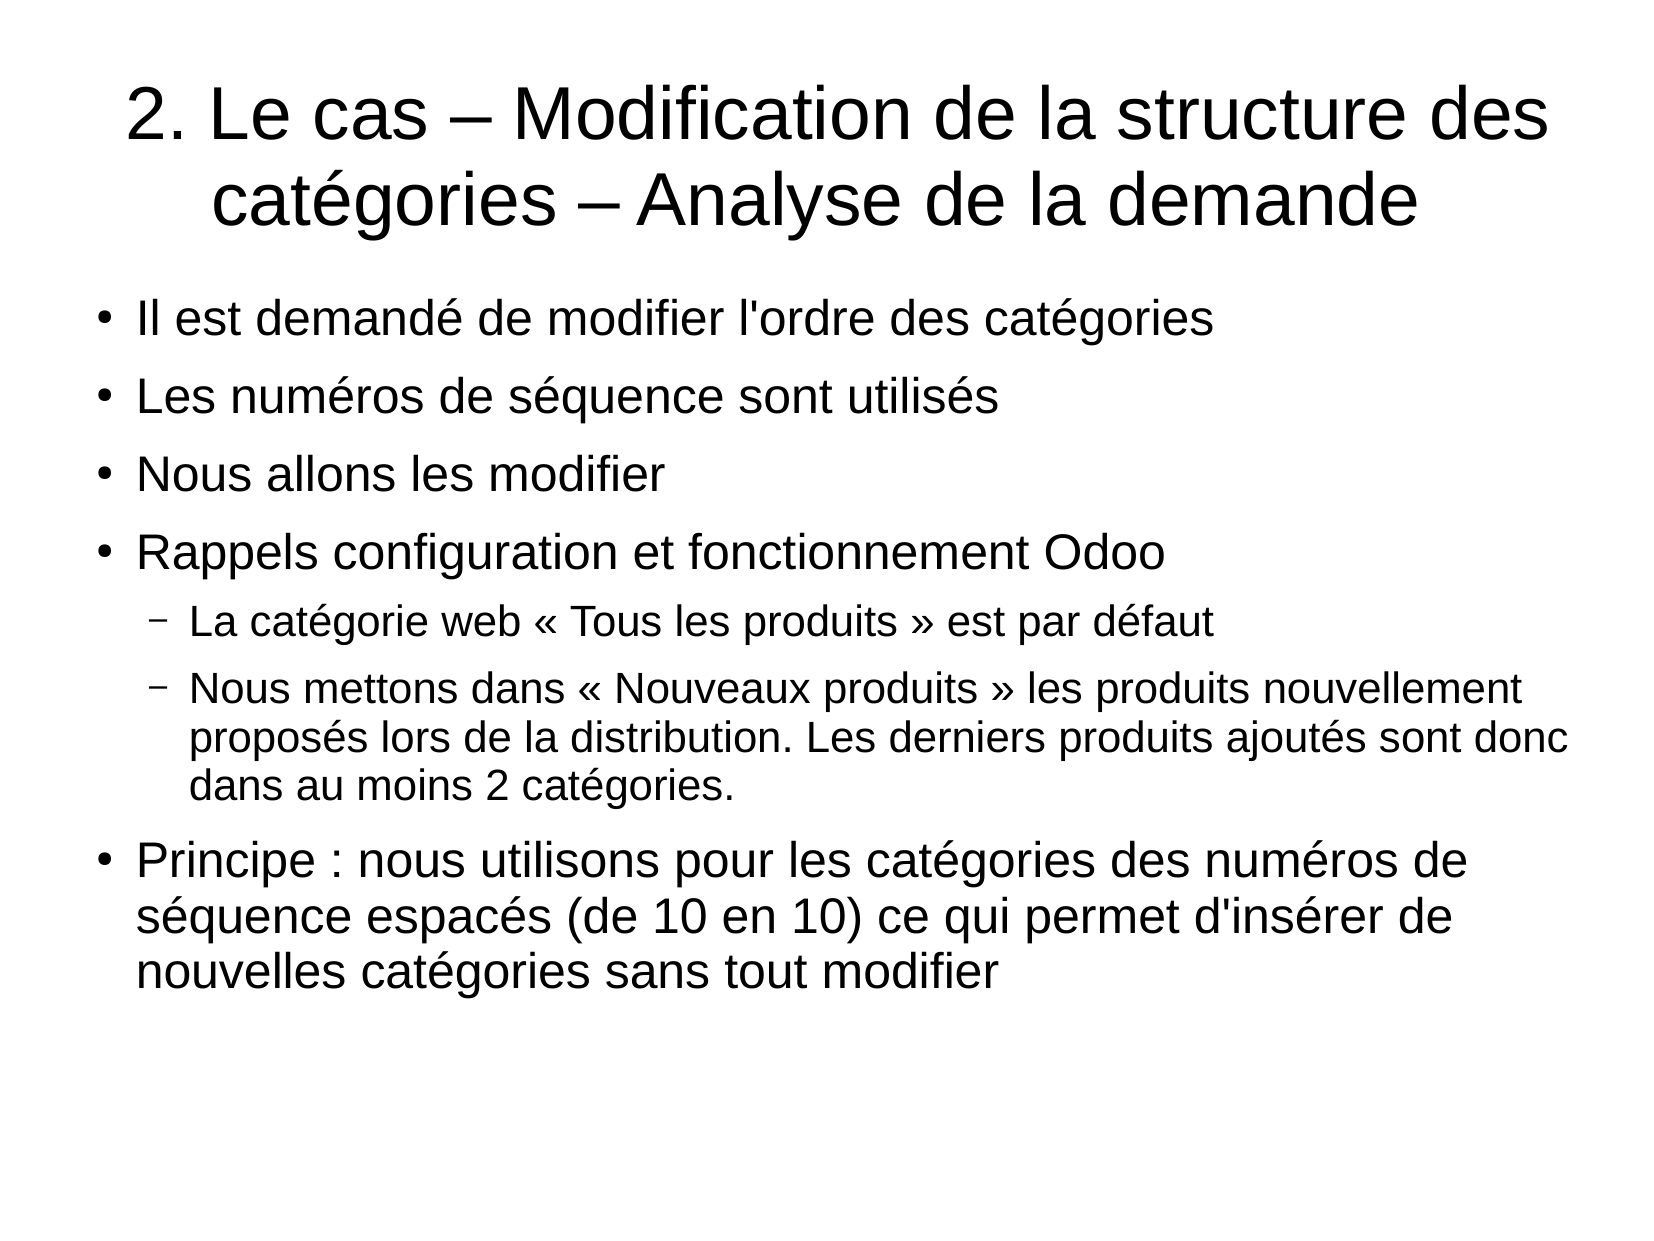

# 2. Le cas – Modification de la structure des catégories – Analyse de la demande
Il est demandé de modifier l'ordre des catégories
Les numéros de séquence sont utilisés
Nous allons les modifier
Rappels configuration et fonctionnement Odoo
La catégorie web « Tous les produits » est par défaut
Nous mettons dans « Nouveaux produits » les produits nouvellement proposés lors de la distribution. Les derniers produits ajoutés sont donc dans au moins 2 catégories.
Principe : nous utilisons pour les catégories des numéros de séquence espacés (de 10 en 10) ce qui permet d'insérer de nouvelles catégories sans tout modifier